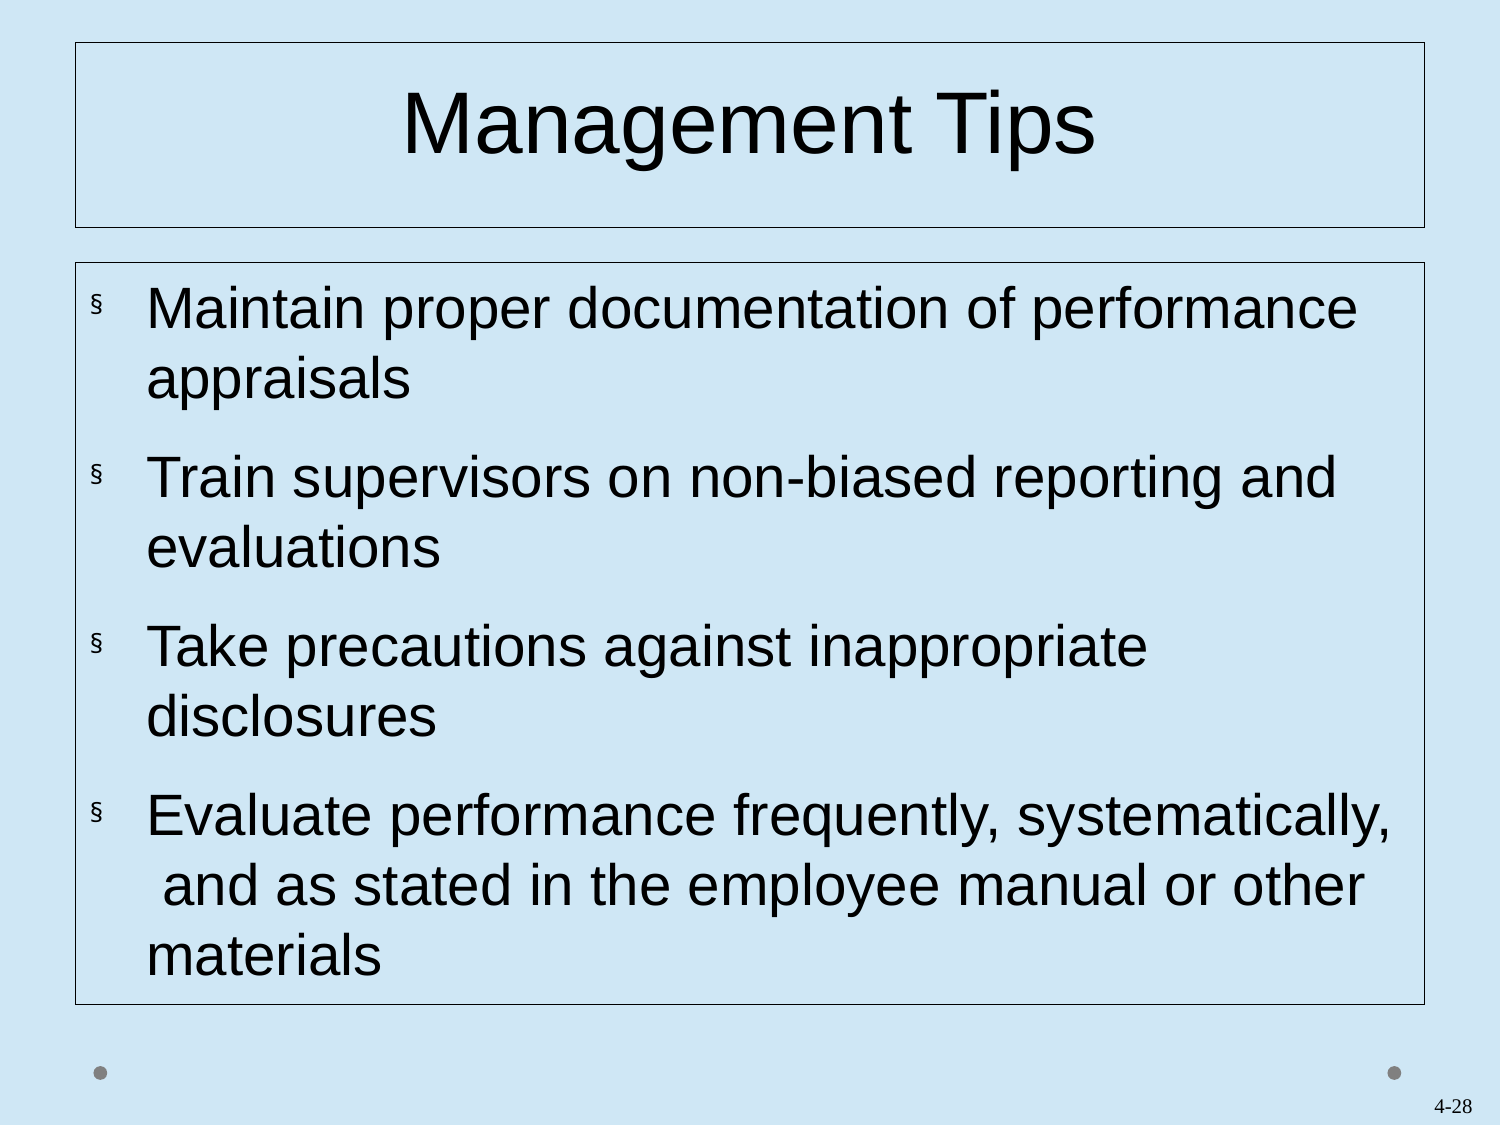

# Management Tips
Maintain proper documentation of performance appraisals
Train supervisors on non-biased reporting and evaluations
Take precautions against inappropriate disclosures
Evaluate performance frequently, systematically, and as stated in the employee manual or other materials